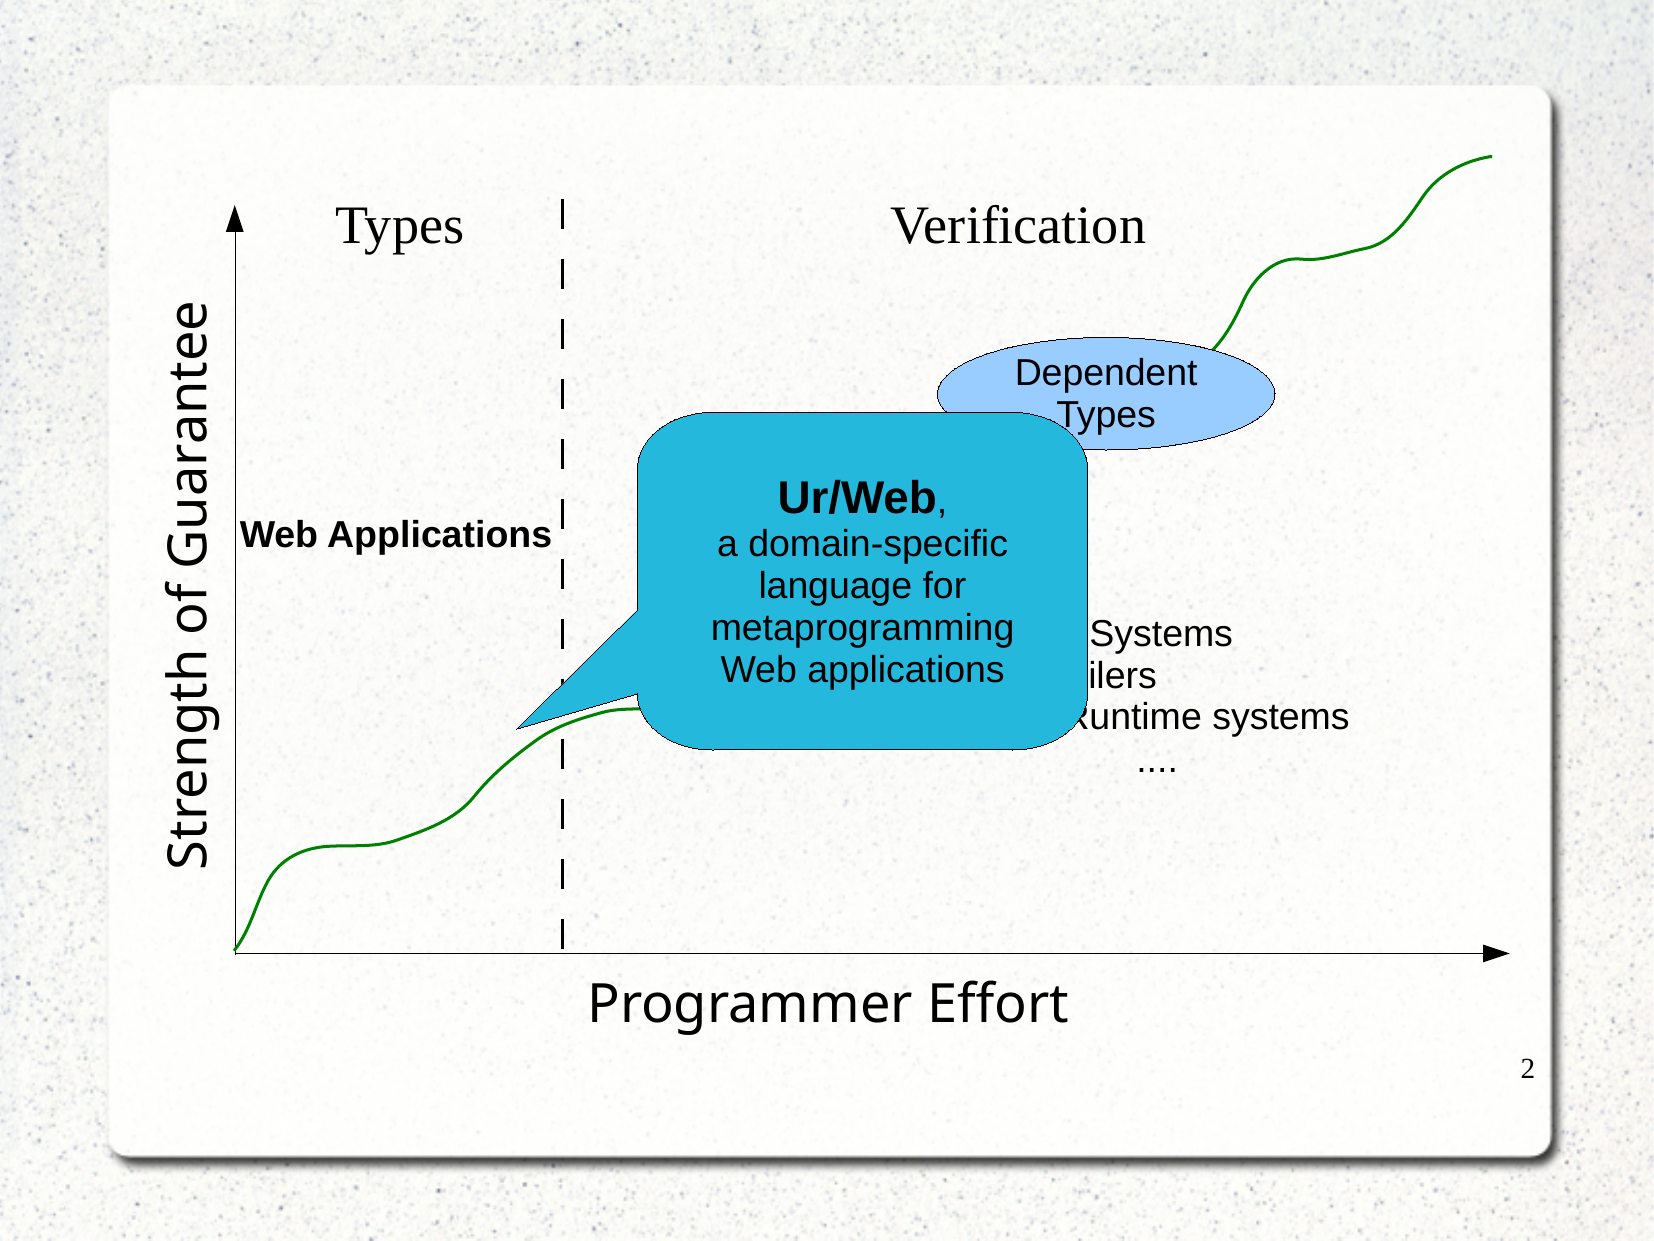

Verification
Types
Dependent Types
Ur/Web,
a domain-specific language for metaprogramming Web applications
Type-Level Computation
Web Applications
Strength of Guarantee
Operating Systems
	Compilers
		Runtime systems
			....
Programmer Effort
2